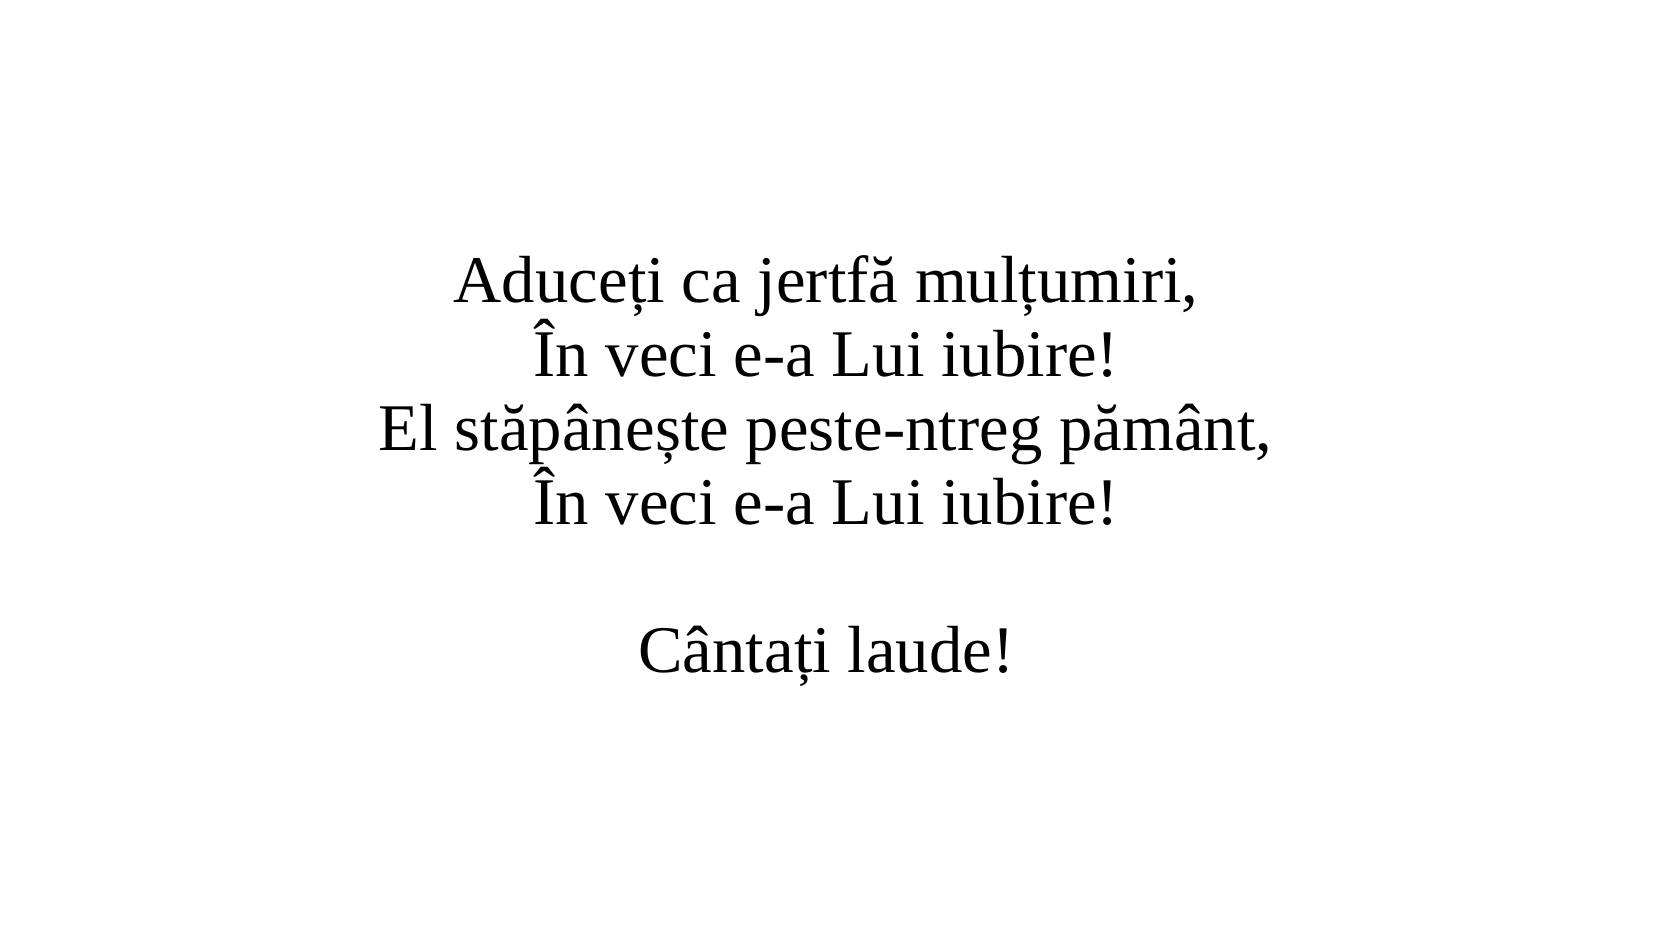

# Aduceți ca jertfă mulțumiri,
În veci e-a Lui iubire!
El stăpânește peste-ntreg pământ,
În veci e-a Lui iubire!
Cântați laude!